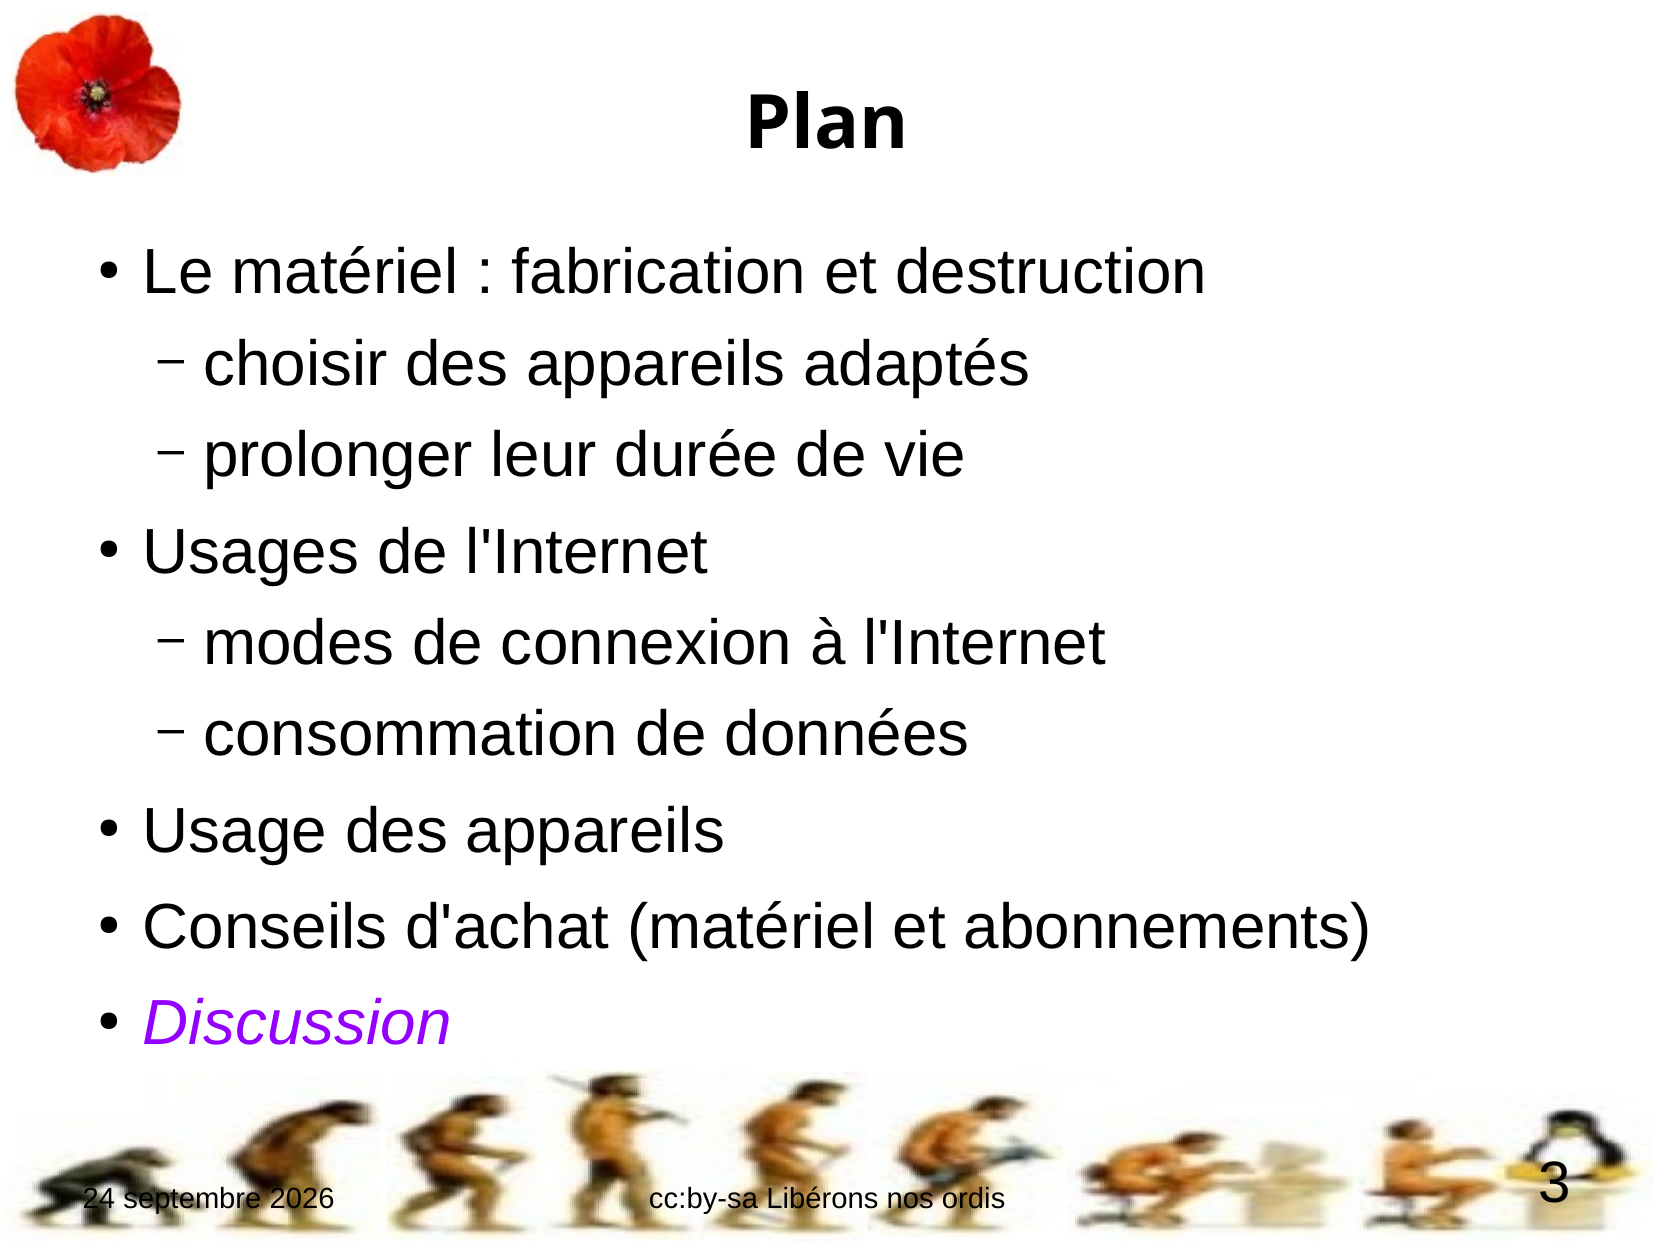

# Plan
Le matériel : fabrication et destruction
choisir des appareils adaptés
prolonger leur durée de vie
Usages de l'Internet
modes de connexion à l'Internet
consommation de données
Usage des appareils
Conseils d'achat (matériel et abonnements)
Discussion